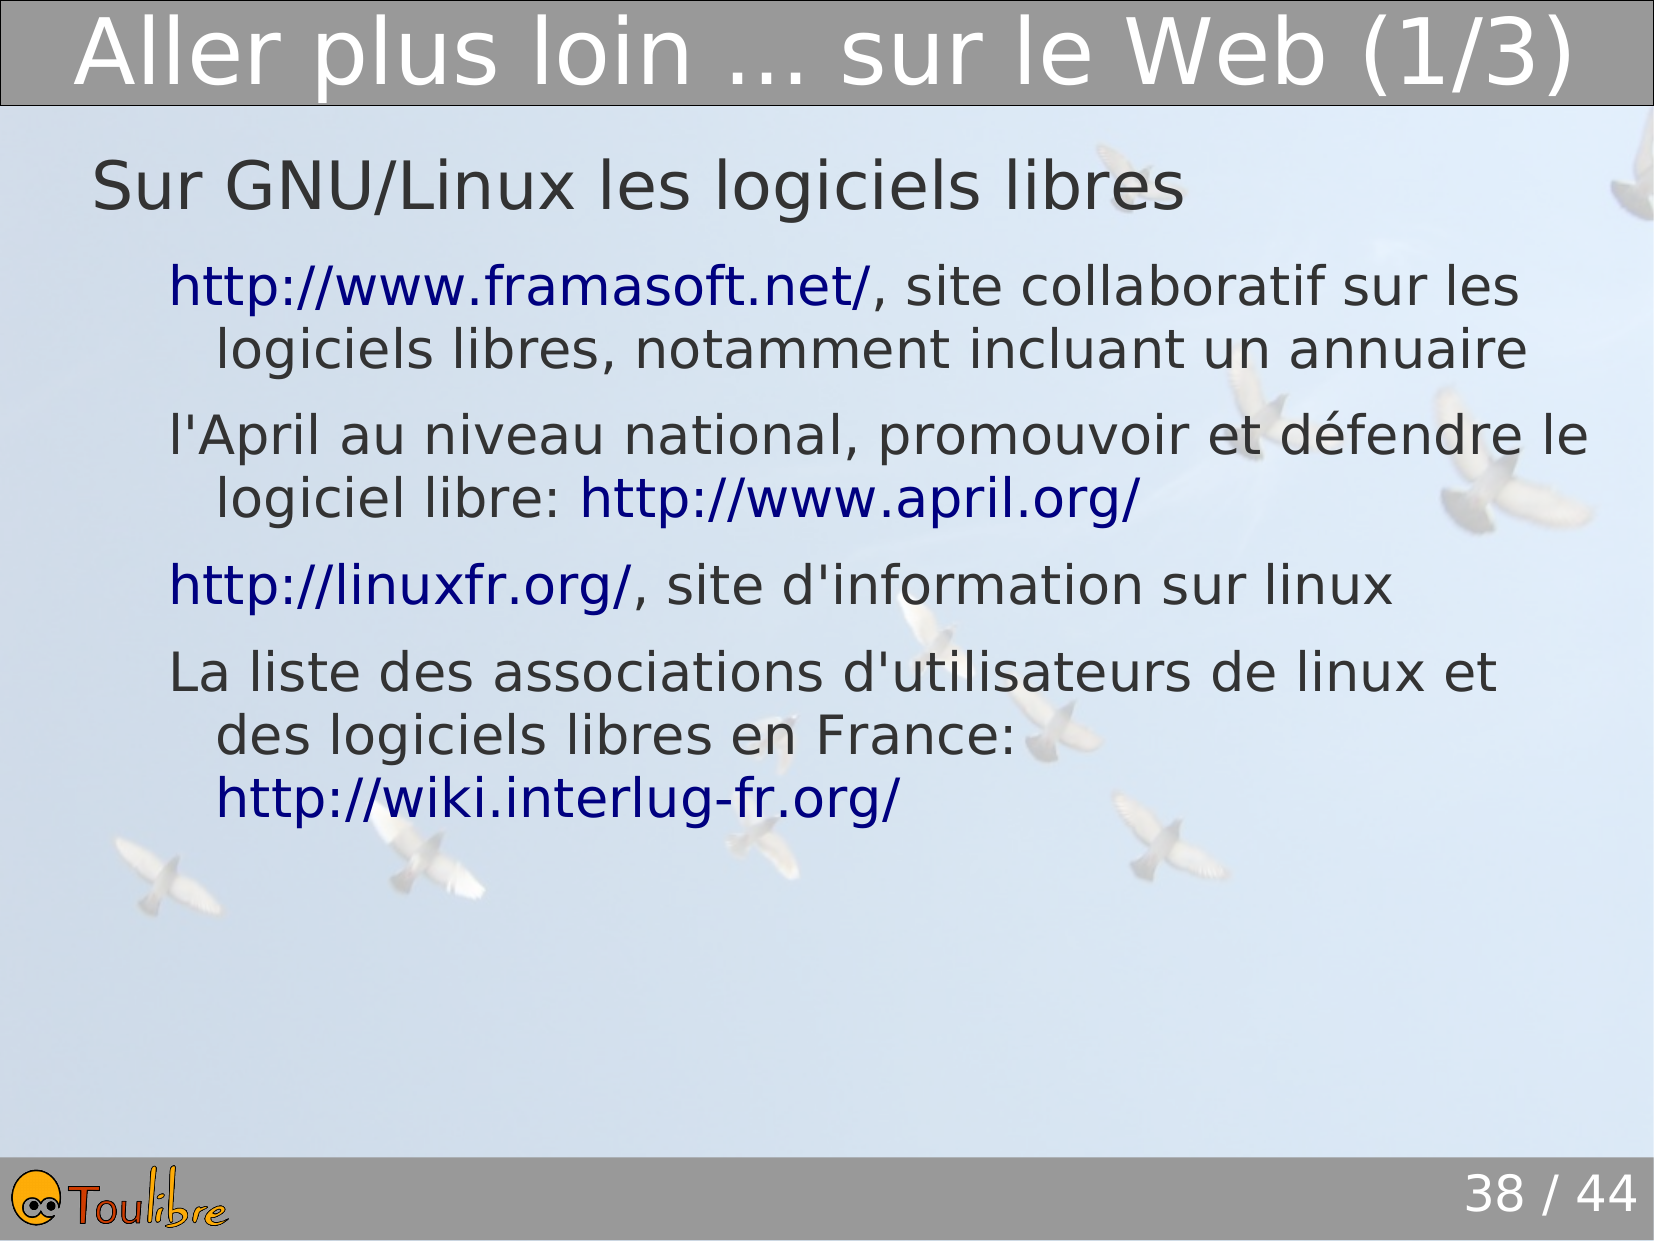

# Aller plus loin ... sur le Web (1/3)
Sur GNU/Linux les logiciels libres
http://www.framasoft.net/, site collaboratif sur les logiciels libres, notamment incluant un annuaire
l'April au niveau national, promouvoir et défendre le logiciel libre: http://www.april.org/
http://linuxfr.org/, site d'information sur linux
La liste des associations d'utilisateurs de linux et des logiciels libres en France: http://wiki.interlug-fr.org/